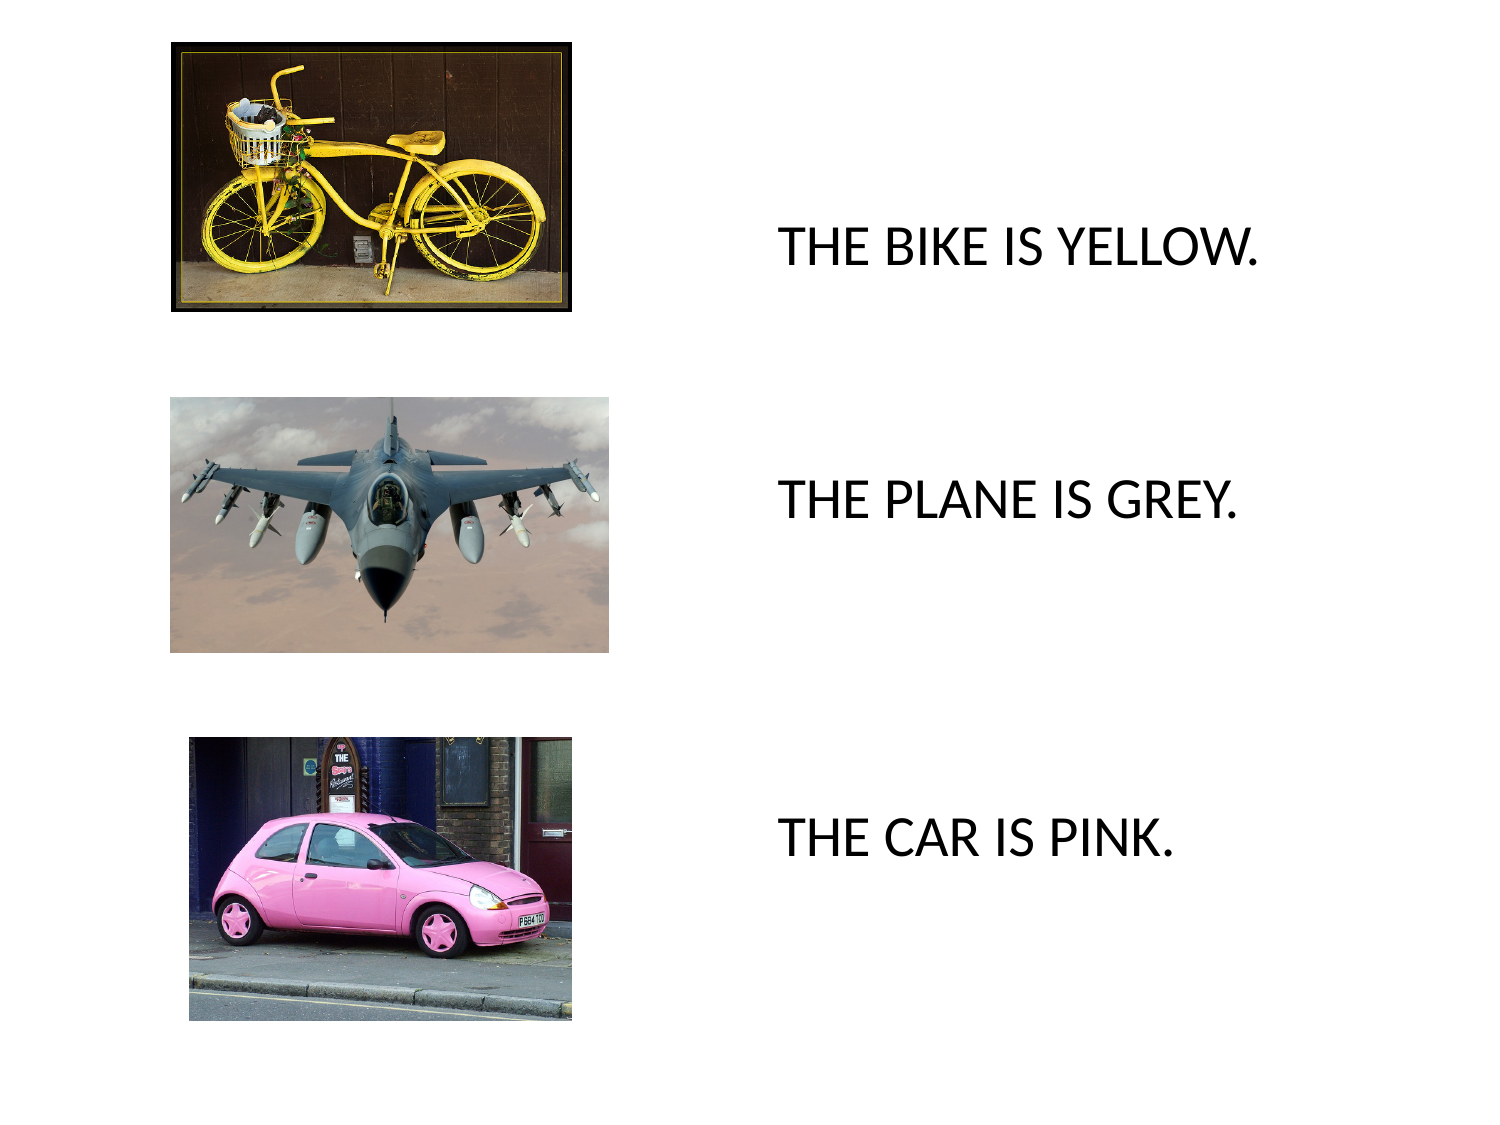

#
THE BIKE IS YELLOW.
THE PLANE IS GREY.
THE CAR IS PINK.